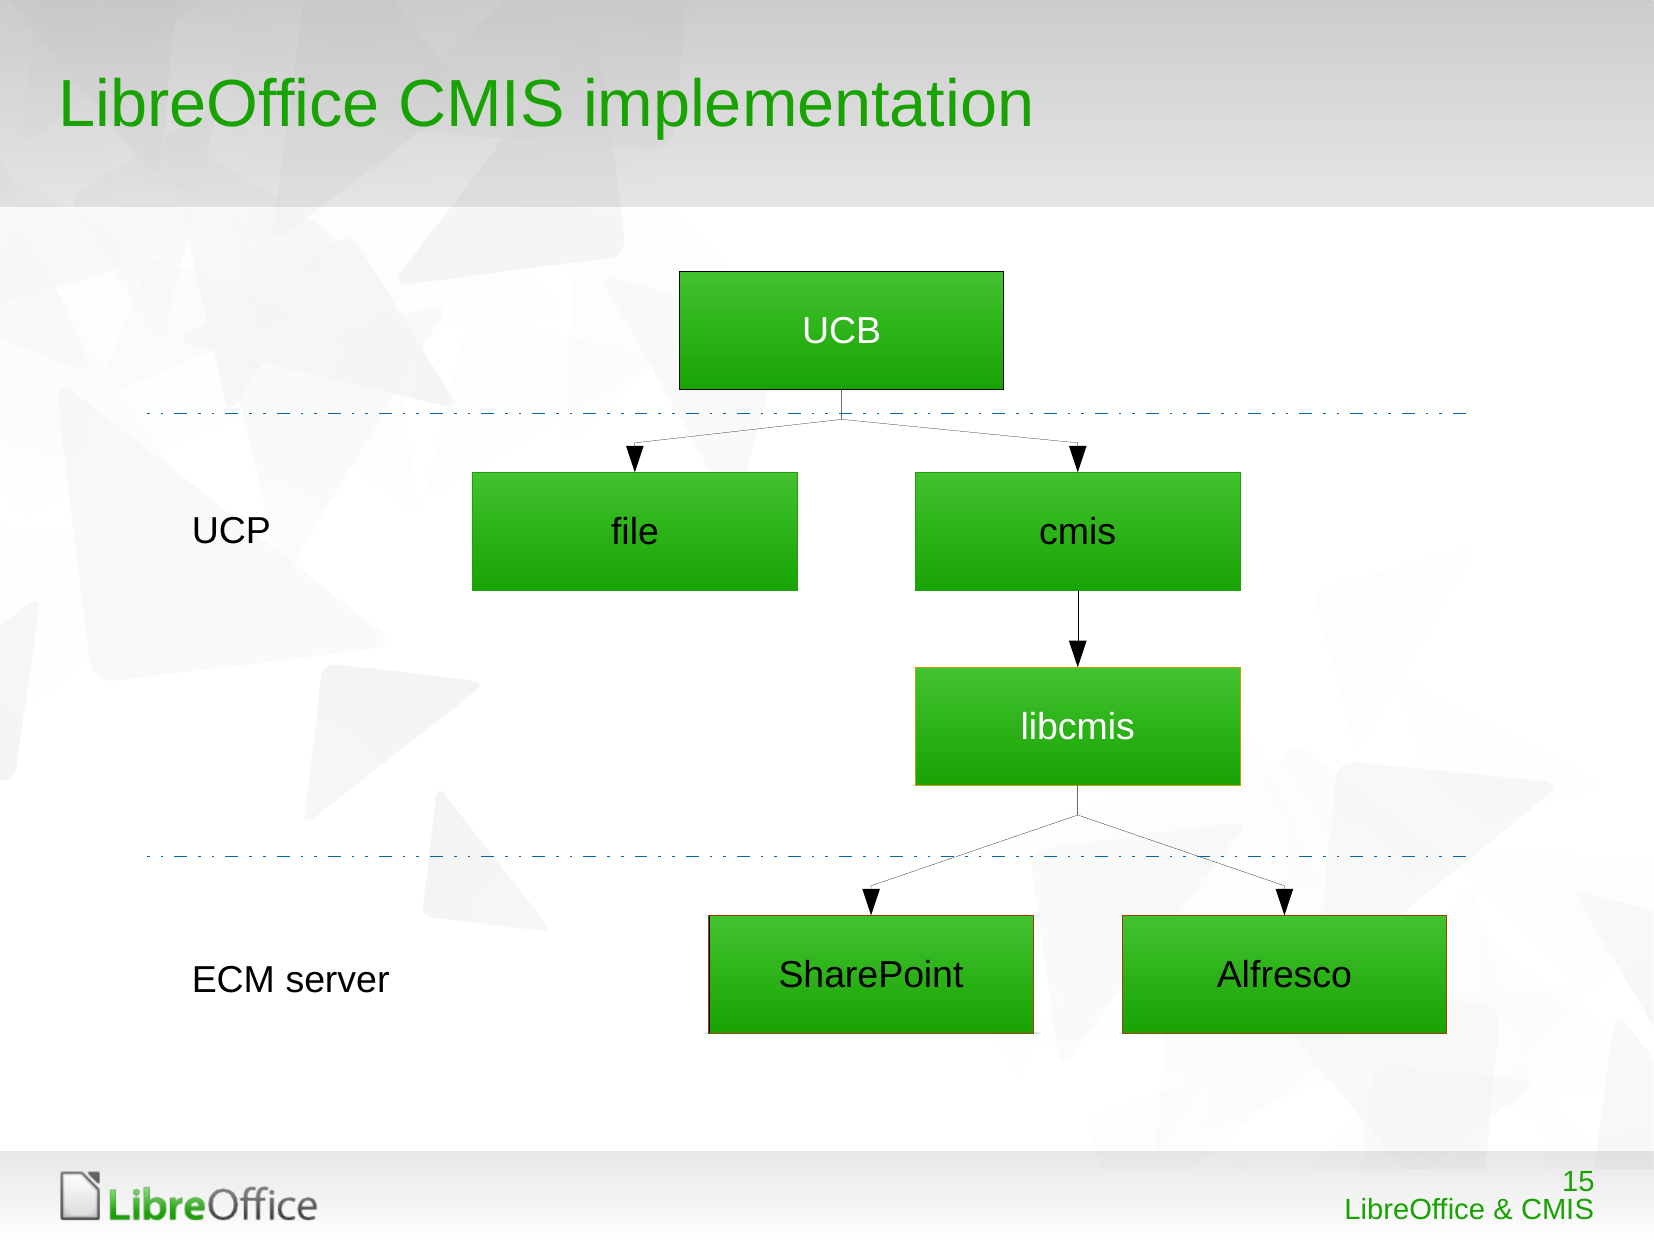

# LibreOffice CMIS implementation
UCB
file
cmis
UCP
libcmis
SharePoint
Alfresco
ECM server
15
LibreOffice & CMIS